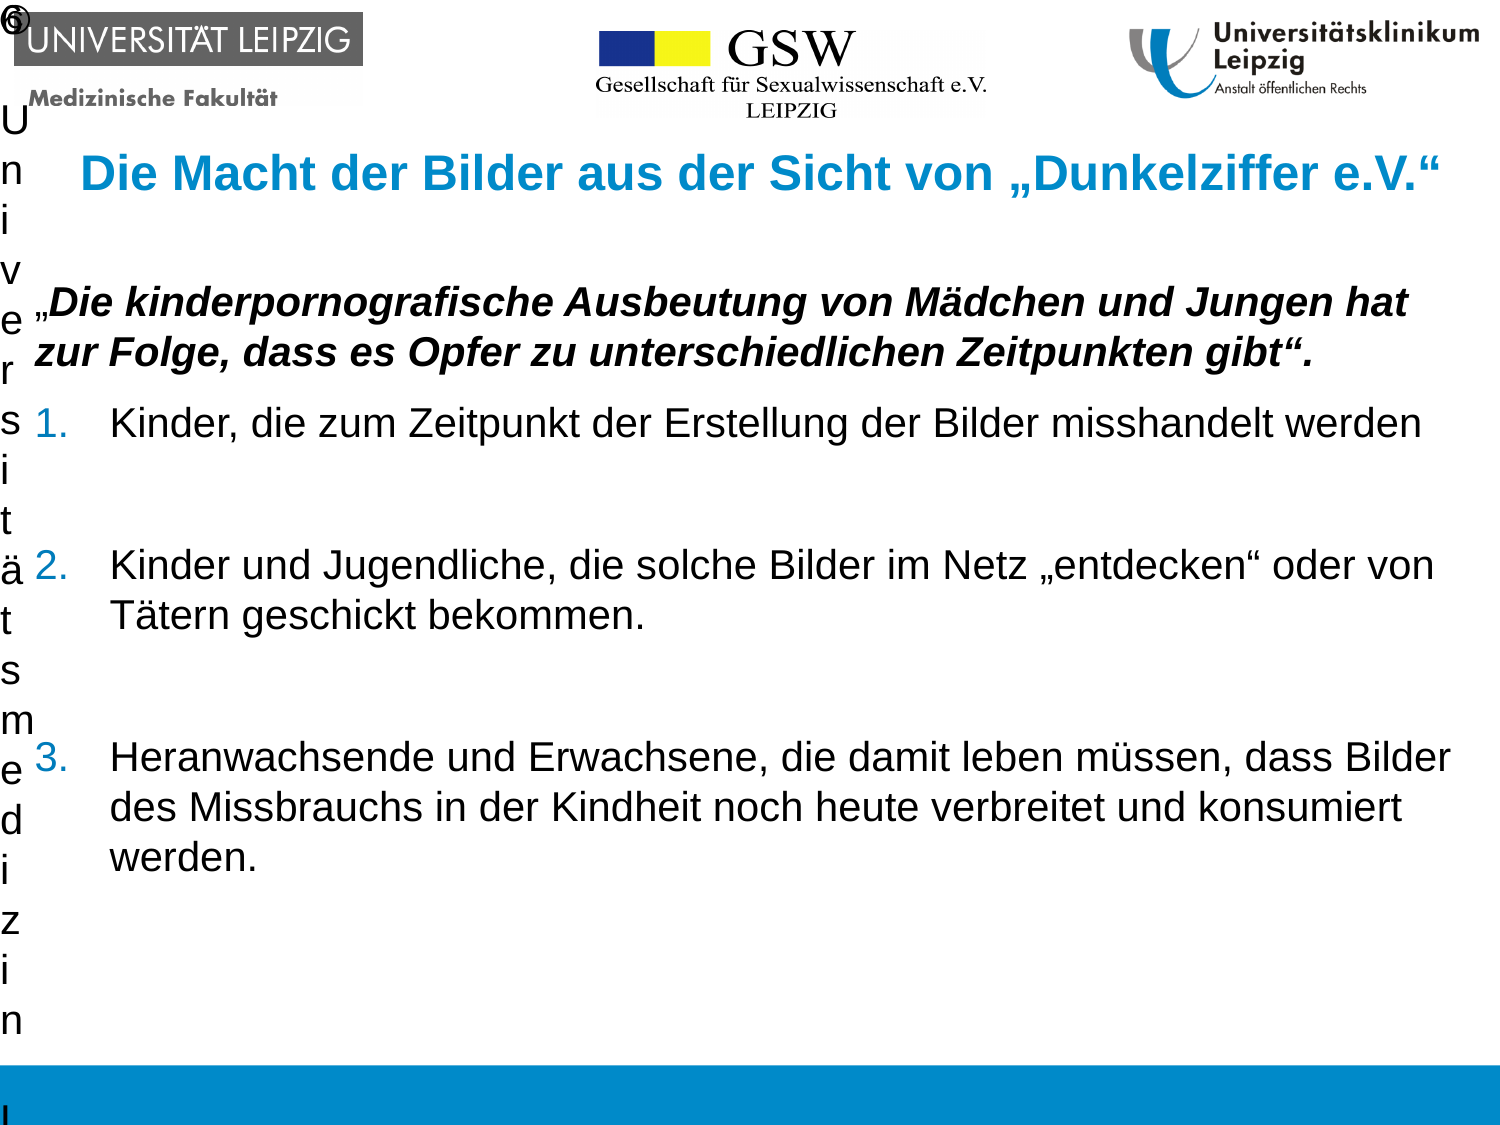

© Universitätsmedizin Leipzig
# Die Macht der Bilder aus der Sicht von „Dunkelziffer e.V.“
„Die kinderpornografische Ausbeutung von Mädchen und Jungen hat zur Folge, dass es Opfer zu unterschiedlichen Zeitpunkten gibt“.
Kinder, die zum Zeitpunkt der Erstellung der Bilder misshandelt werden
Kinder und Jugendliche, die solche Bilder im Netz „entdecken“ oder von Tätern geschickt bekommen.
Heranwachsende und Erwachsene, die damit leben müssen, dass Bilder des Missbrauchs in der Kindheit noch heute verbreitet und konsumiert werden.